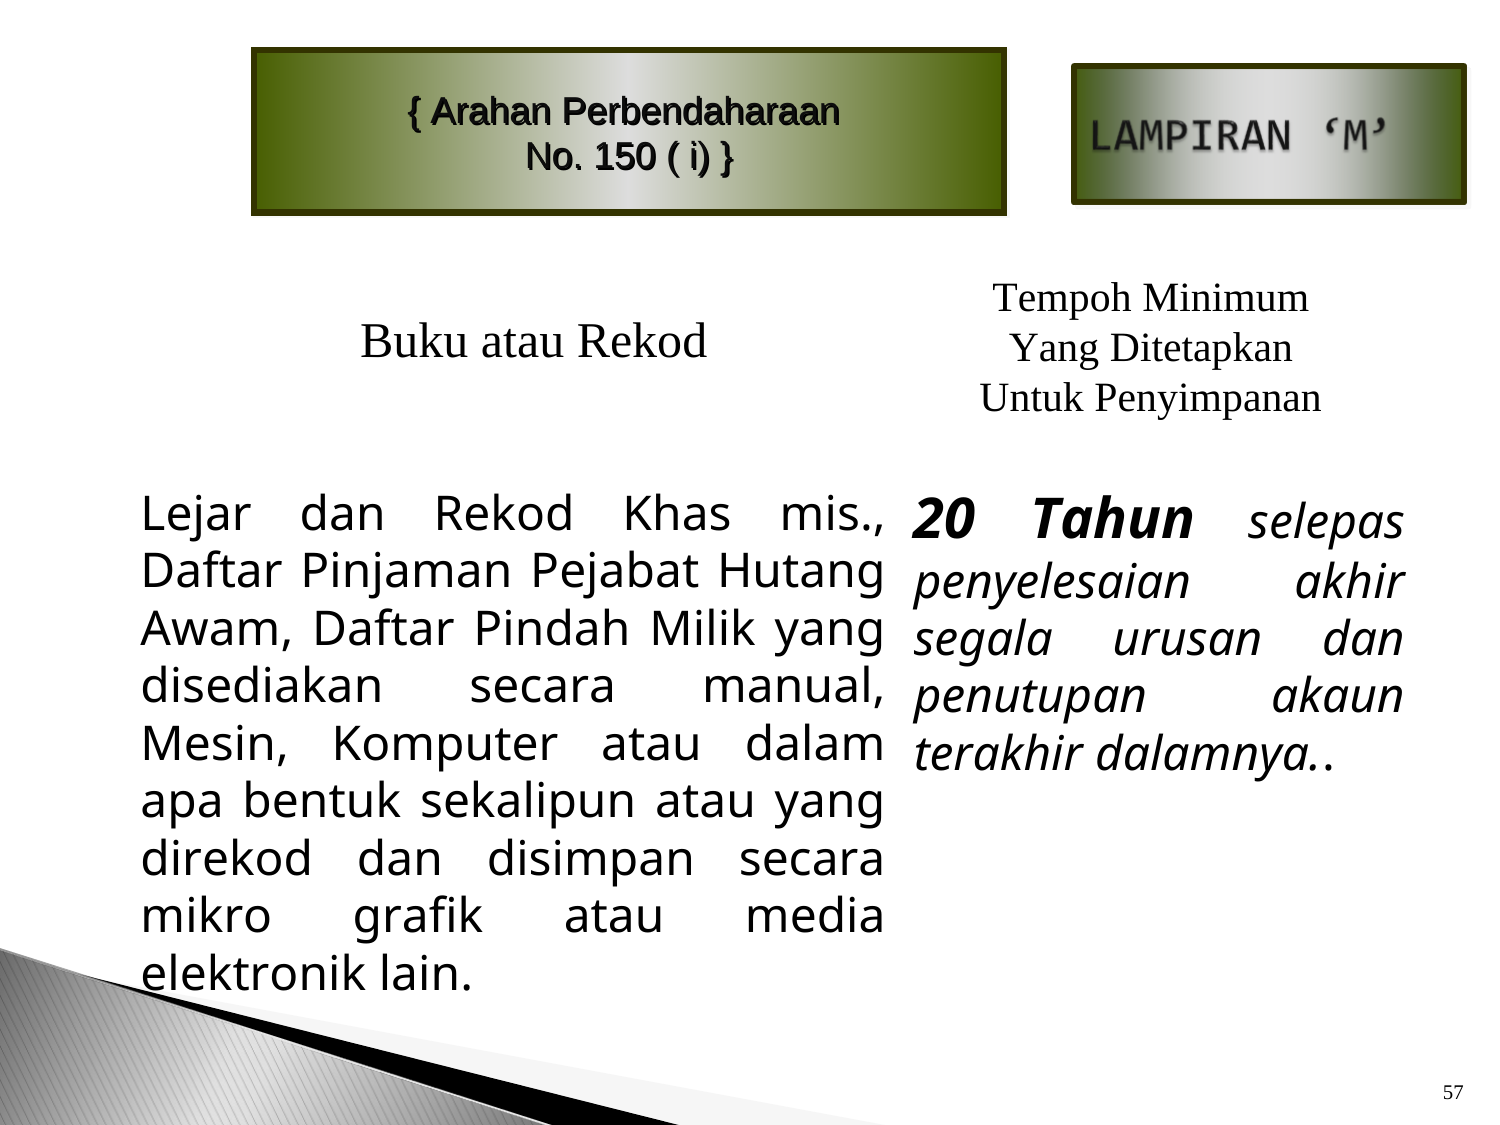

{ Arahan Perbendaharaan
No. 150 ( i) }
| | |
| --- | --- |
| | |
Tempoh Minimum
Yang Ditetapkan
Untuk Penyimpanan
Buku atau Rekod
| Lejar dan Rekod Khas mis., Daftar Pinjaman Pejabat Hutang Awam, Daftar Pindah Milik yang disediakan secara manual, Mesin, Komputer atau dalam apa bentuk sekalipun atau yang direkod dan disimpan secara mikro grafik atau media elektronik lain. | 20 Tahun selepas penyelesaian akhir segala urusan dan penutupan akaun terakhir dalamnya.. |
| --- | --- |